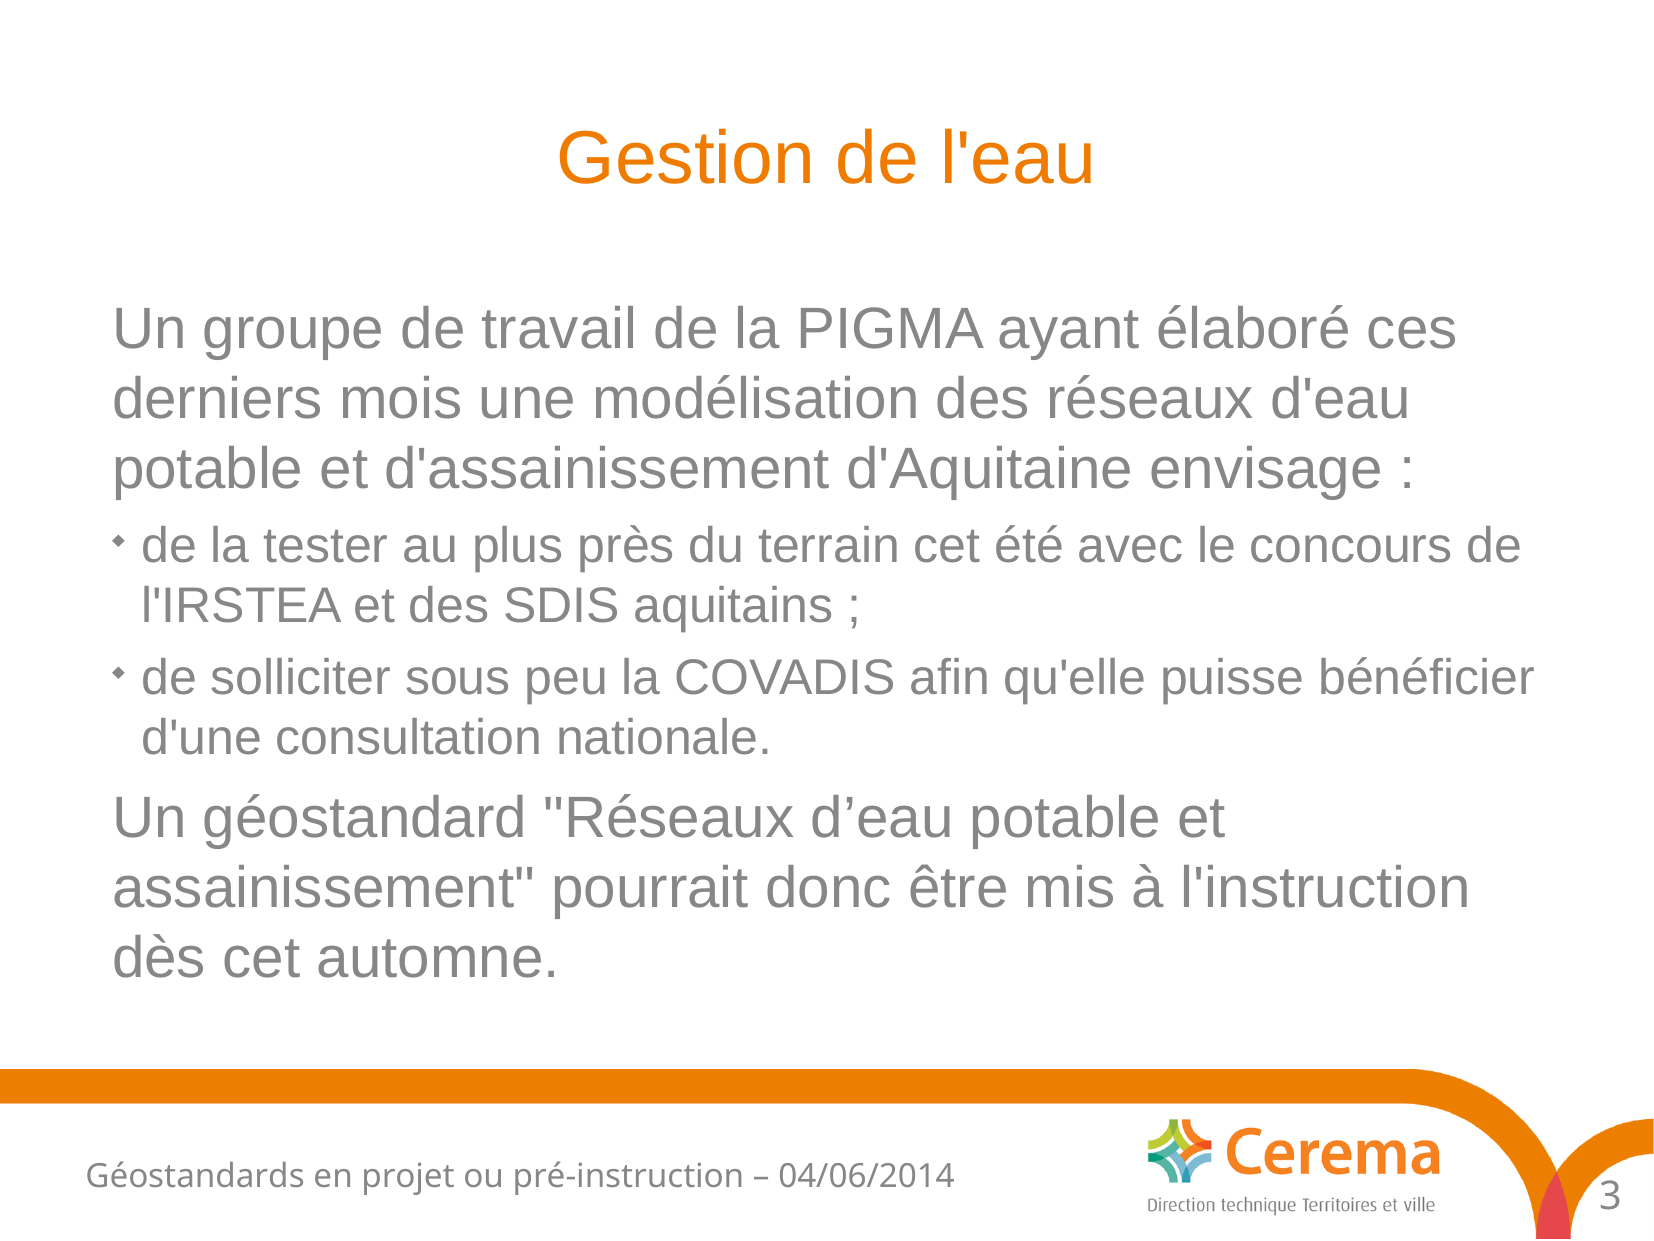

# Gestion de l'eau
Un groupe de travail de la PIGMA ayant élaboré ces derniers mois une modélisation des réseaux d'eau potable et d'assainissement d'Aquitaine envisage :
de la tester au plus près du terrain cet été avec le concours de l'IRSTEA et des SDIS aquitains ;
de solliciter sous peu la COVADIS afin qu'elle puisse bénéficier d'une consultation nationale.
Un géostandard "Réseaux d’eau potable et assainissement" pourrait donc être mis à l'instruction dès cet automne.